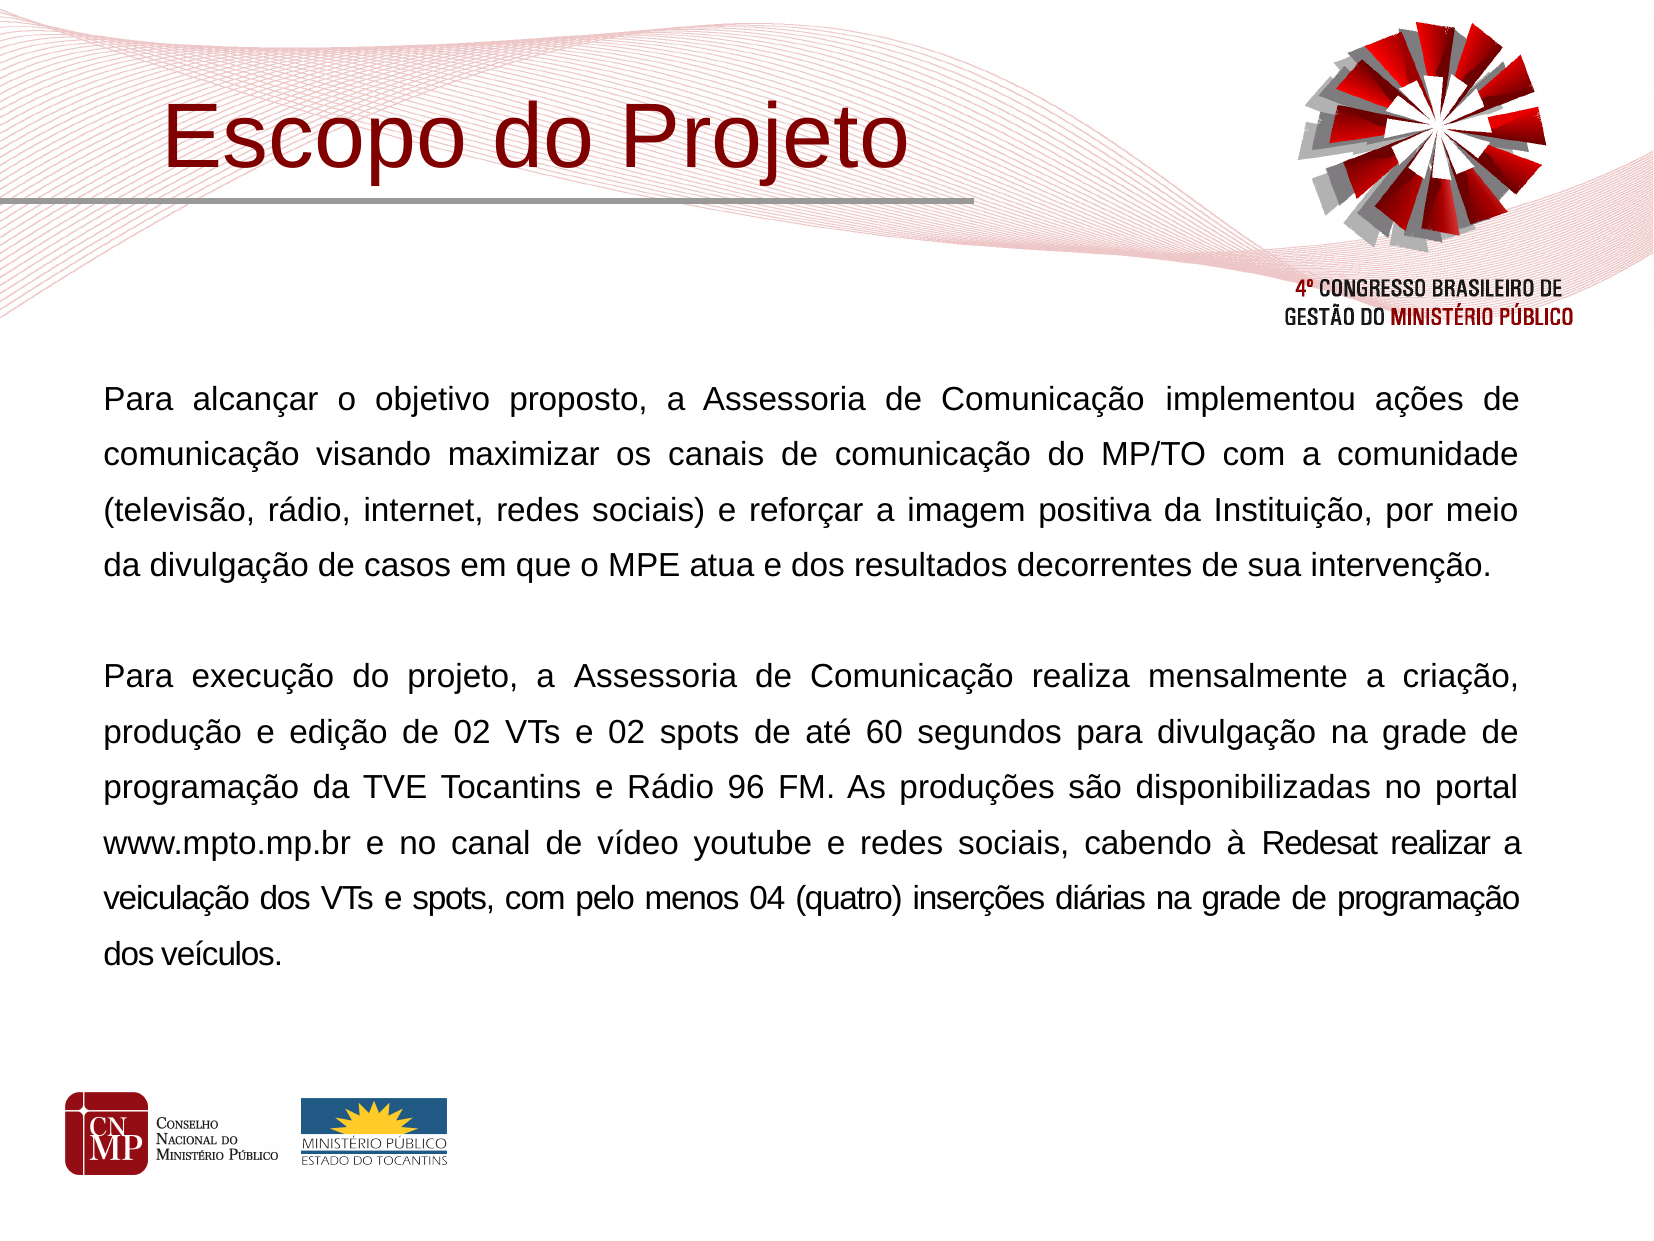

Escopo do Projeto
Para alcançar o objetivo proposto, a Assessoria de Comunicação implementou ações de comunicação visando maximizar os canais de comunicação do MP/TO com a comunidade (televisão, rádio, internet, redes sociais) e reforçar a imagem positiva da Instituição, por meio da divulgação de casos em que o MPE atua e dos resultados decorrentes de sua intervenção.
Para execução do projeto, a Assessoria de Comunicação realiza mensalmente a criação, produção e edição de 02 VTs e 02 spots de até 60 segundos para divulgação na grade de programação da TVE Tocantins e Rádio 96 FM. As produções são disponibilizadas no portal www.mpto.mp.br e no canal de vídeo youtube e redes sociais, cabendo à Redesat realizar a veiculação dos VTs e spots, com pelo menos 04 (quatro) inserções diárias na grade de programação dos veículos.